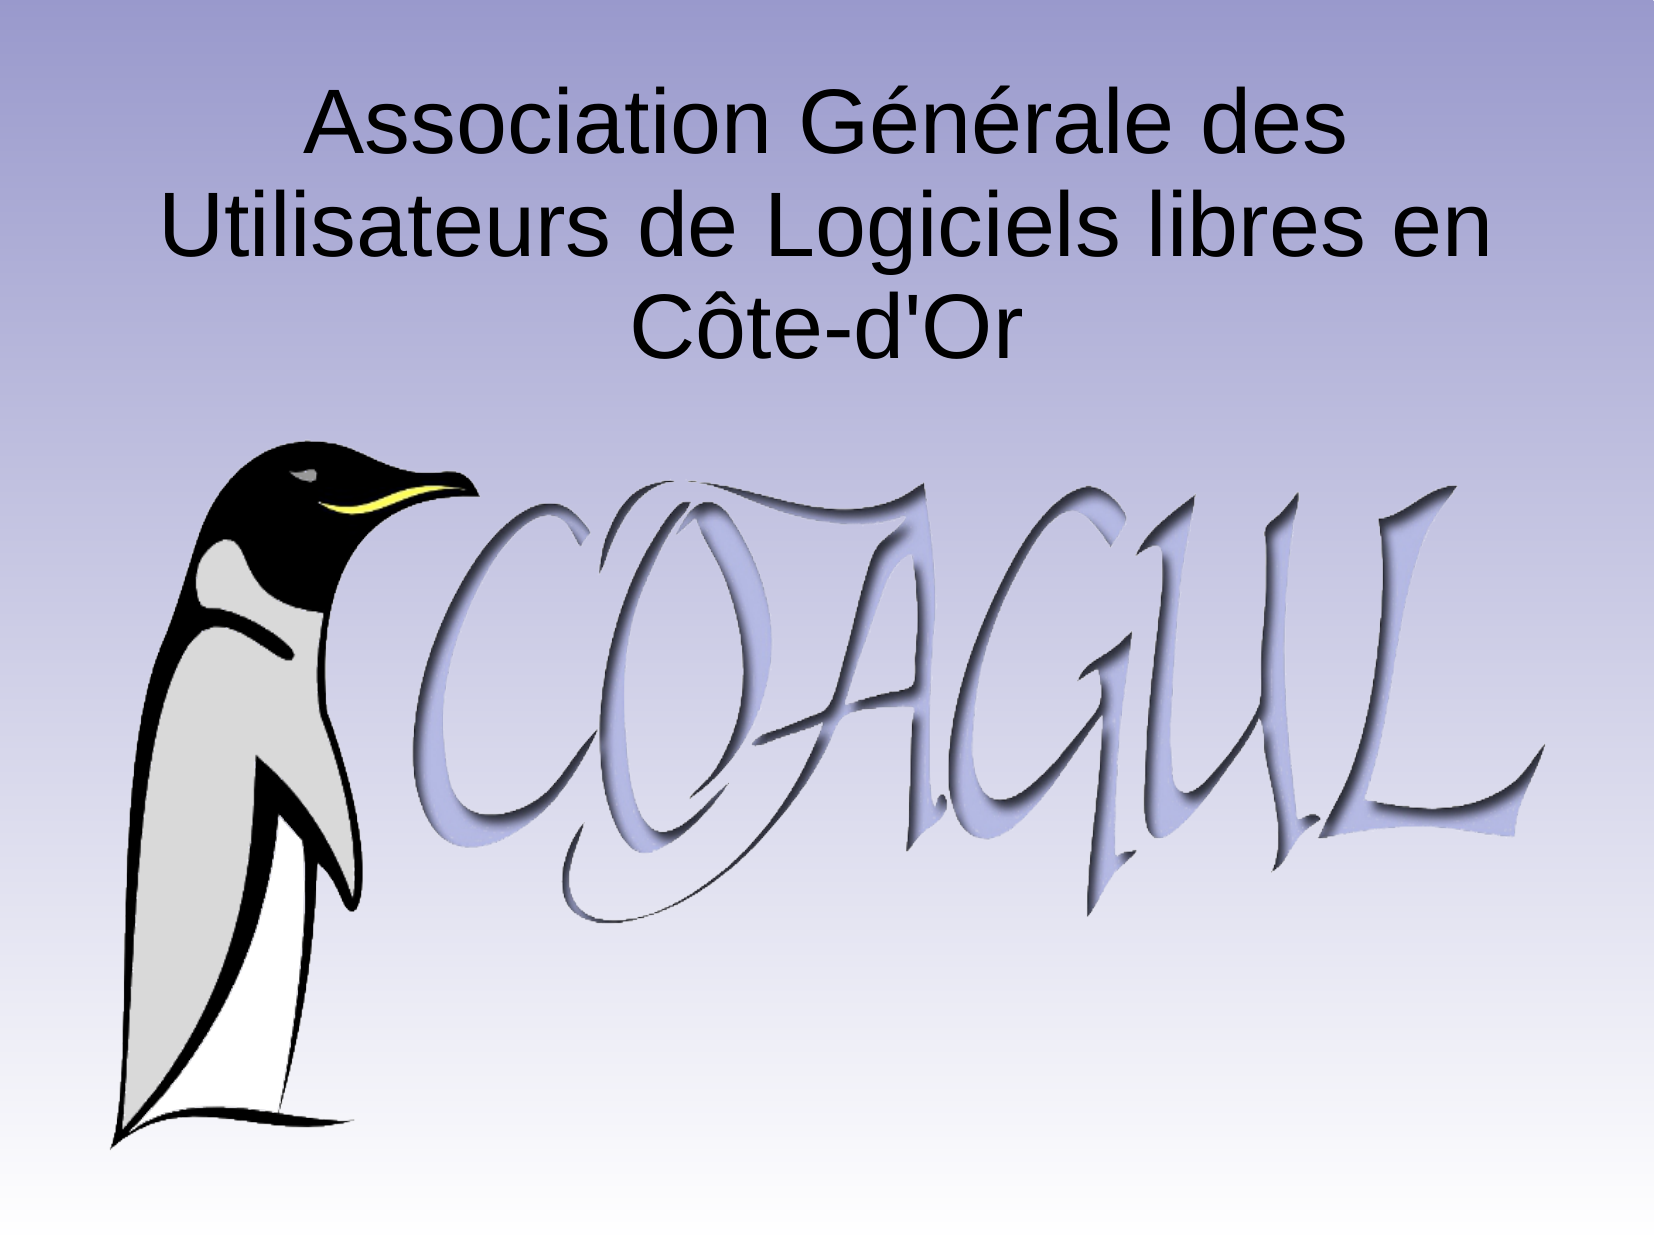

# Association Générale des Utilisateurs de Logiciels libres en Côte-d'Or